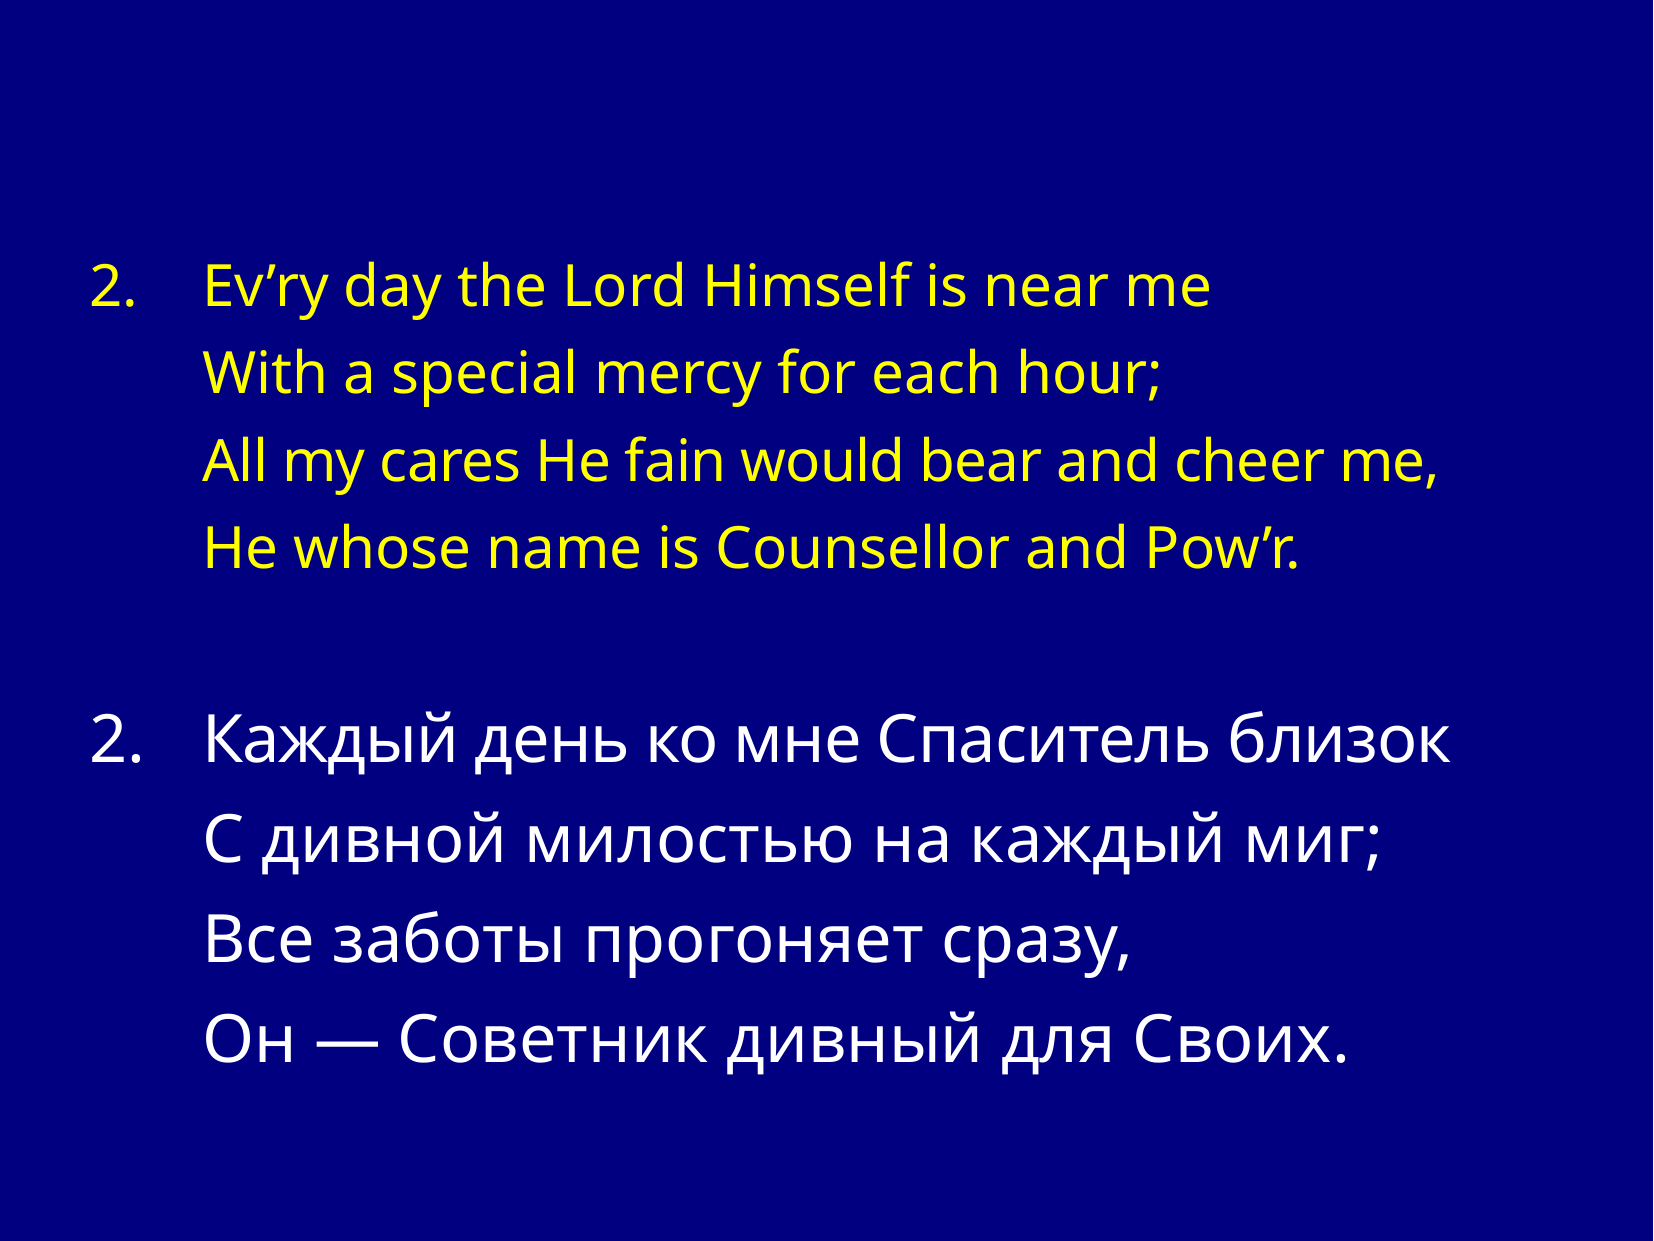

2.	Ev’ry day the Lord Himself is near me
	With a special mercy for each hour;
	All my cares He fain would bear and cheer me,
	He whose name is Counsellor and Pow’r.
2.	Каждый день ко мне Спаситель близок
	С дивной милостью на каждый миг;
	Все заботы прогоняет сразу,
	Он — Советник дивный для Своих.